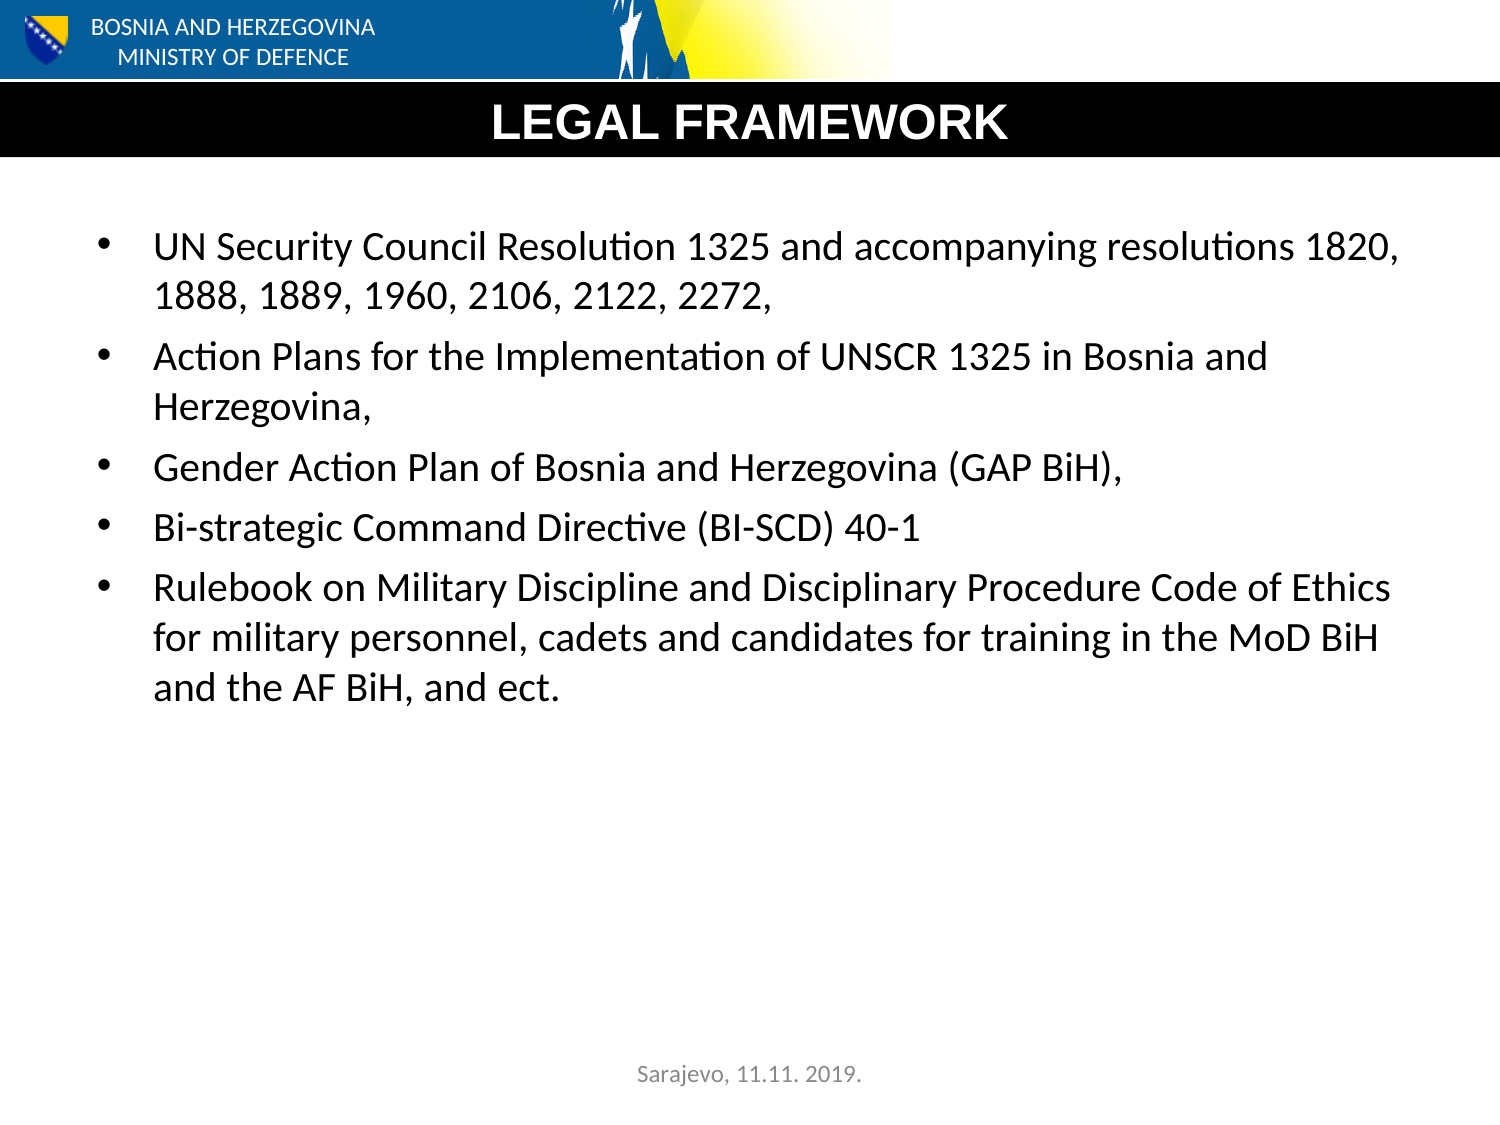

# LEGAL FRAMEWORK
UN Security Council Resolution 1325 and accompanying resolutions 1820, 1888, 1889, 1960, 2106, 2122, 2272,
Action Plans for the Implementation of UNSCR 1325 in Bosnia and Herzegovina,
Gender Action Plan of Bosnia and Herzegovina (GAP BiH),
Bi-strategic Command Directive (BI-SCD) 40-1
Rulebook on Military Discipline and Disciplinary Procedure Code of Ethics for military personnel, cadets and candidates for training in the MoD BiH and the AF BiH, and ect.
Sarajevo, 11.11. 2019.